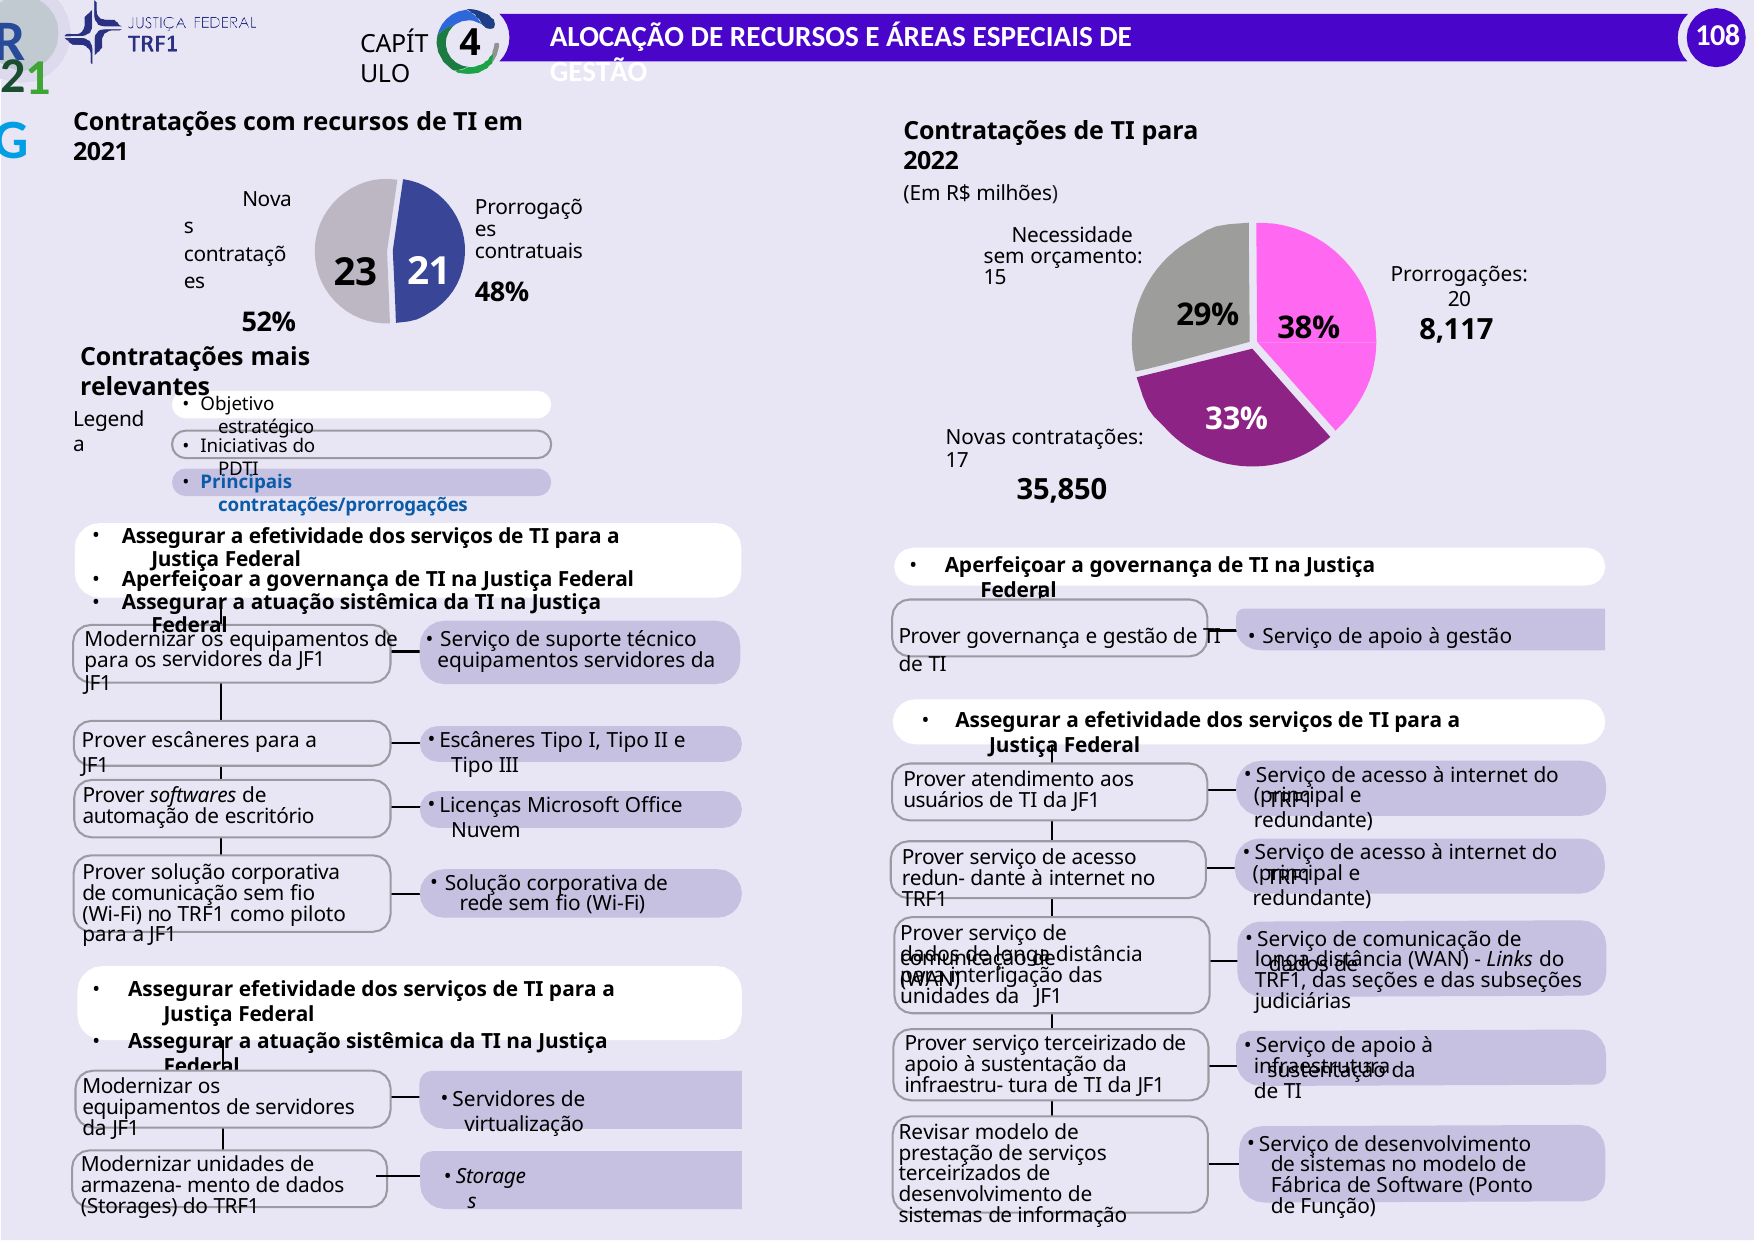

RG
108
21
ALOCAÇÃO DE RECURSOS E ÁREAS ESPECIAIS DE GESTÃO
4
CAPÍTULO
Contratações com recursos de TI em 2021
Contratações de TI para 2022
(Em R$ milhões)
Novas contratações
52%
Prorrogações contratuais
48%
Necessidade sem orçamento: 15
23	21
Prorrogações: 20
8,117
29%
38%
Contratações mais relevantes
Objetivo estratégico
33%
Legenda
Novas contratações: 17
35,850
Iniciativas do PDTI
Principais contratações/prorrogações
Assegurar a efetividade dos serviços de TI para a Justiça Federal
Aperfeiçoar a governança de TI na Justiça Federal
Assegurar a atuação sistêmica da TI na Justiça Federal
Aperfeiçoar a governança de TI na Justiça Federal
Prover governança e gestão de TI	• Serviço de apoio à gestão de TI
Modernizar os equipamentos de	• Serviço de suporte técnico para os servidores da JF1		equipamentos servidores da JF1
Assegurar a efetividade dos serviços de TI para a Justiça Federal
Escâneres Tipo I, Tipo II e Tipo III
Prover escâneres para a JF1
Serviço de acesso à internet do TRF1
Prover atendimento aos usuários de TI da JF1
Prover softwares de automação de escritório
(principal e redundante)
Licenças Microsoft Office Nuvem
Serviço de acesso à internet do TRF1
Prover serviço de acesso redun- dante à internet no TRF1
Prover solução corporativa de comunicação sem fio (Wi-Fi) no TRF1 como piloto para a JF1
(principal e redundante)
Solução corporativa de rede sem fio (Wi-Fi)
Prover serviço de comunicação de
Serviço de comunicação de dados de
dados de longa distância (WAN)
longa distância (WAN) - Links do TRF1, das seções e das subseções judiciárias
para interligação das unidades da JF1
Assegurar efetividade dos serviços de TI para a Justiça Federal
Assegurar a atuação sistêmica da TI na Justiça Federal
Prover serviço terceirizado de apoio à sustentação da infraestru- tura de TI da JF1
Serviço de apoio à sustentação da
infraestrutura de TI
Modernizar os equipamentos de servidores da JF1
Servidores de virtualização
Revisar modelo de prestação de serviços terceirizados de
desenvolvimento de sistemas de informação
Serviço de desenvolvimento de sistemas no modelo de Fábrica de Software (Ponto de Função)
Modernizar unidades de armazena- mento de dados (Storages) do TRF1
Storages